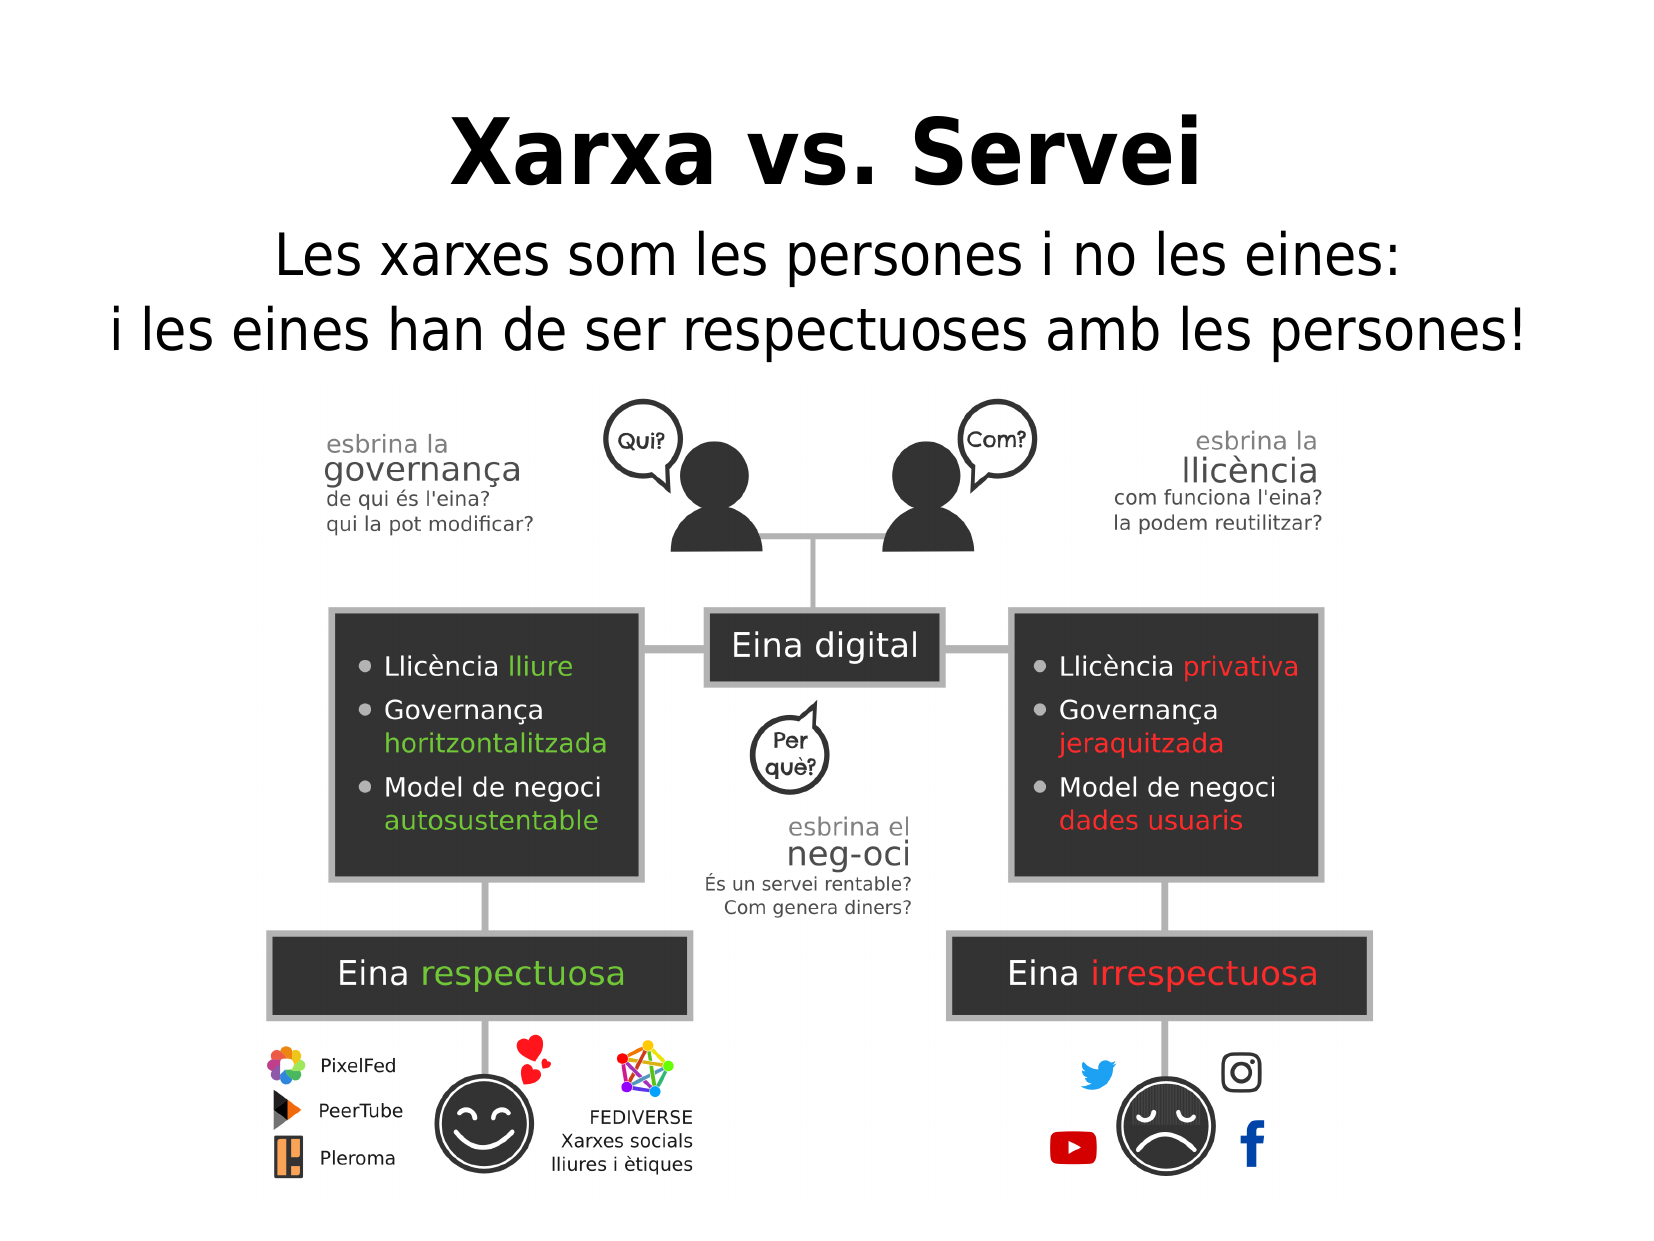

# Xarxa vs. Servei
Les xarxes som les persones i no les eines:
i les eines han de ser respectuoses amb les persones!